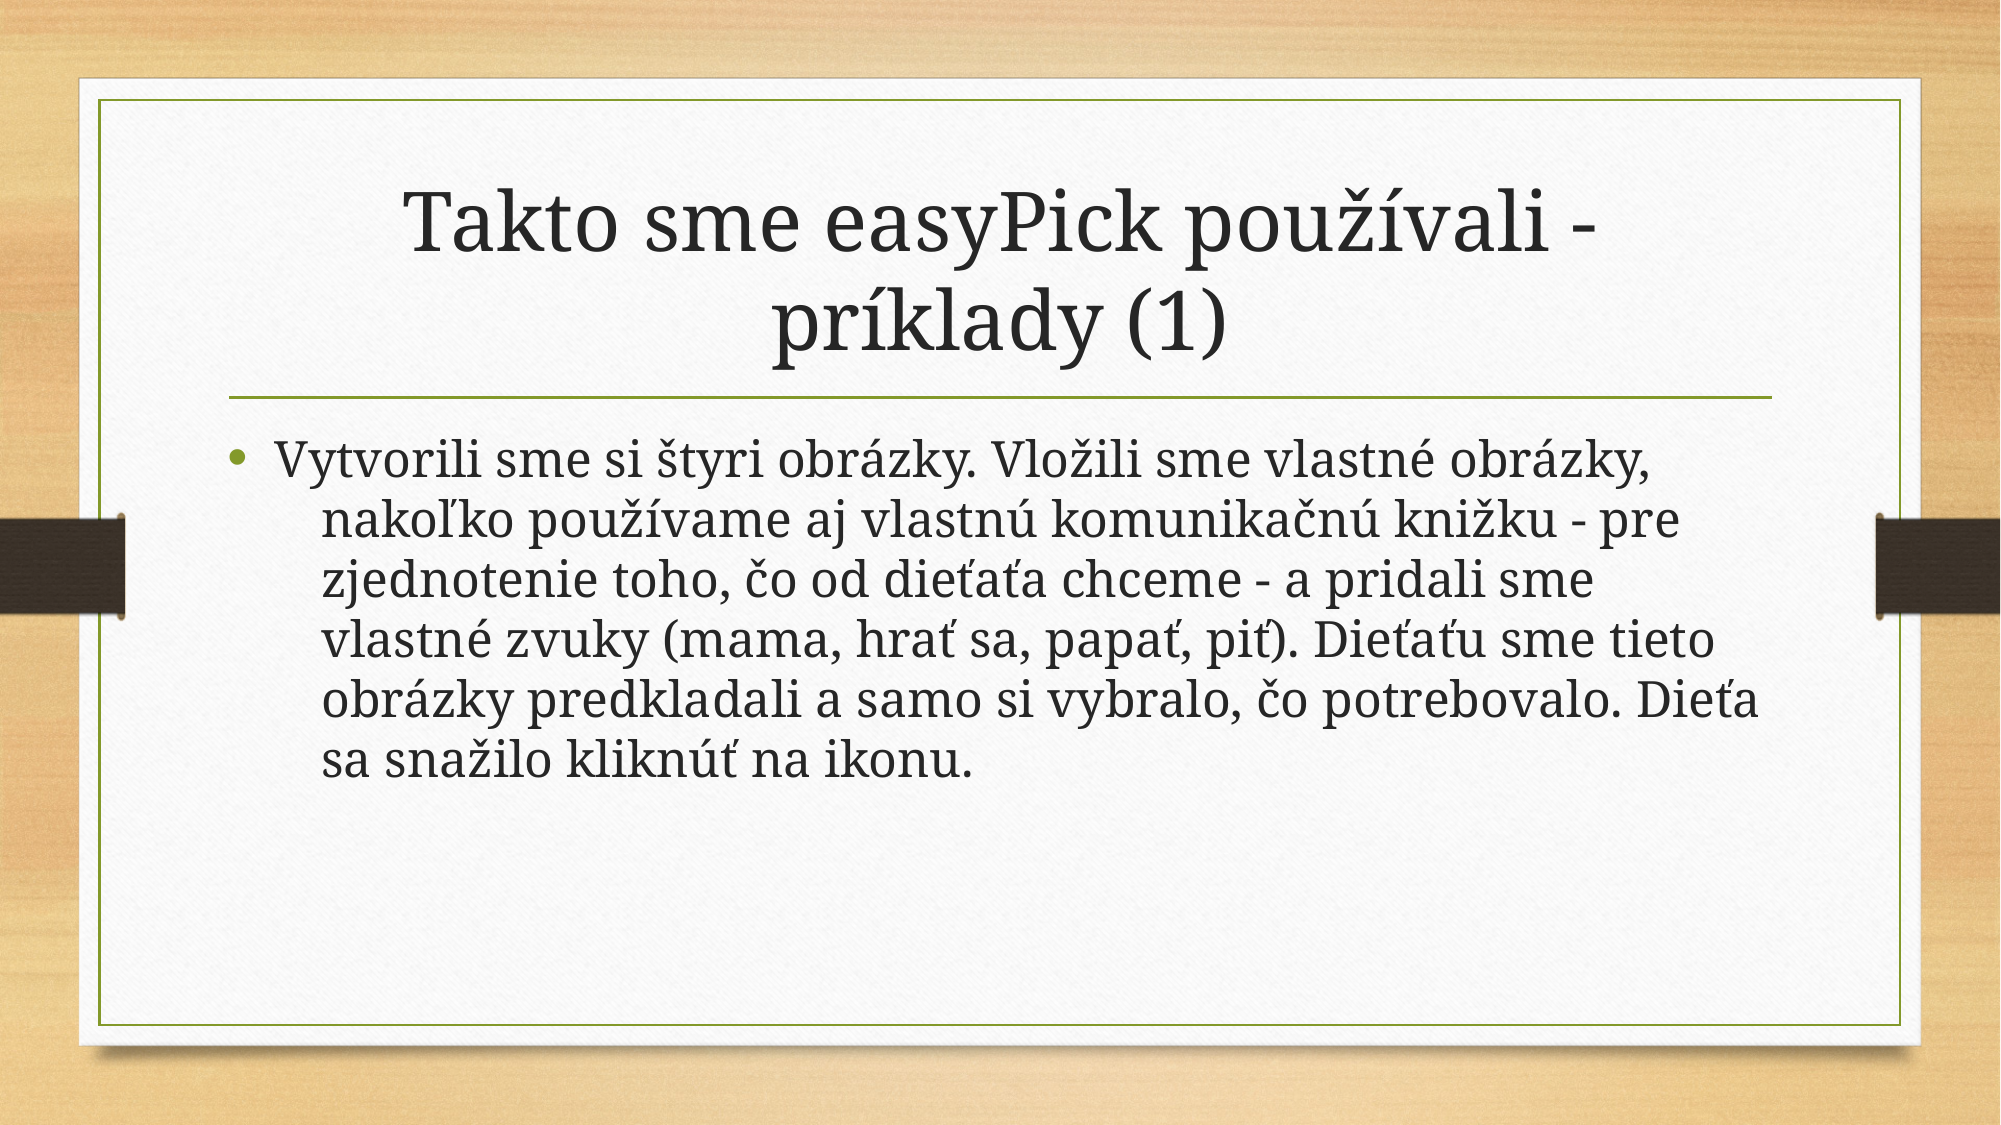

# Takto sme easyPick používali - príklady (1)
Vytvorili sme si štyri obrázky. Vložili sme vlastné obrázky, nakoľko používame aj vlastnú komunikačnú knižku - pre zjednotenie toho, čo od dieťaťa chceme - a pridali sme vlastné zvuky (mama, hrať sa, papať, piť). Dieťaťu sme tieto obrázky predkladali a samo si vybralo, čo potrebovalo. Dieťa sa snažilo kliknúť na ikonu.